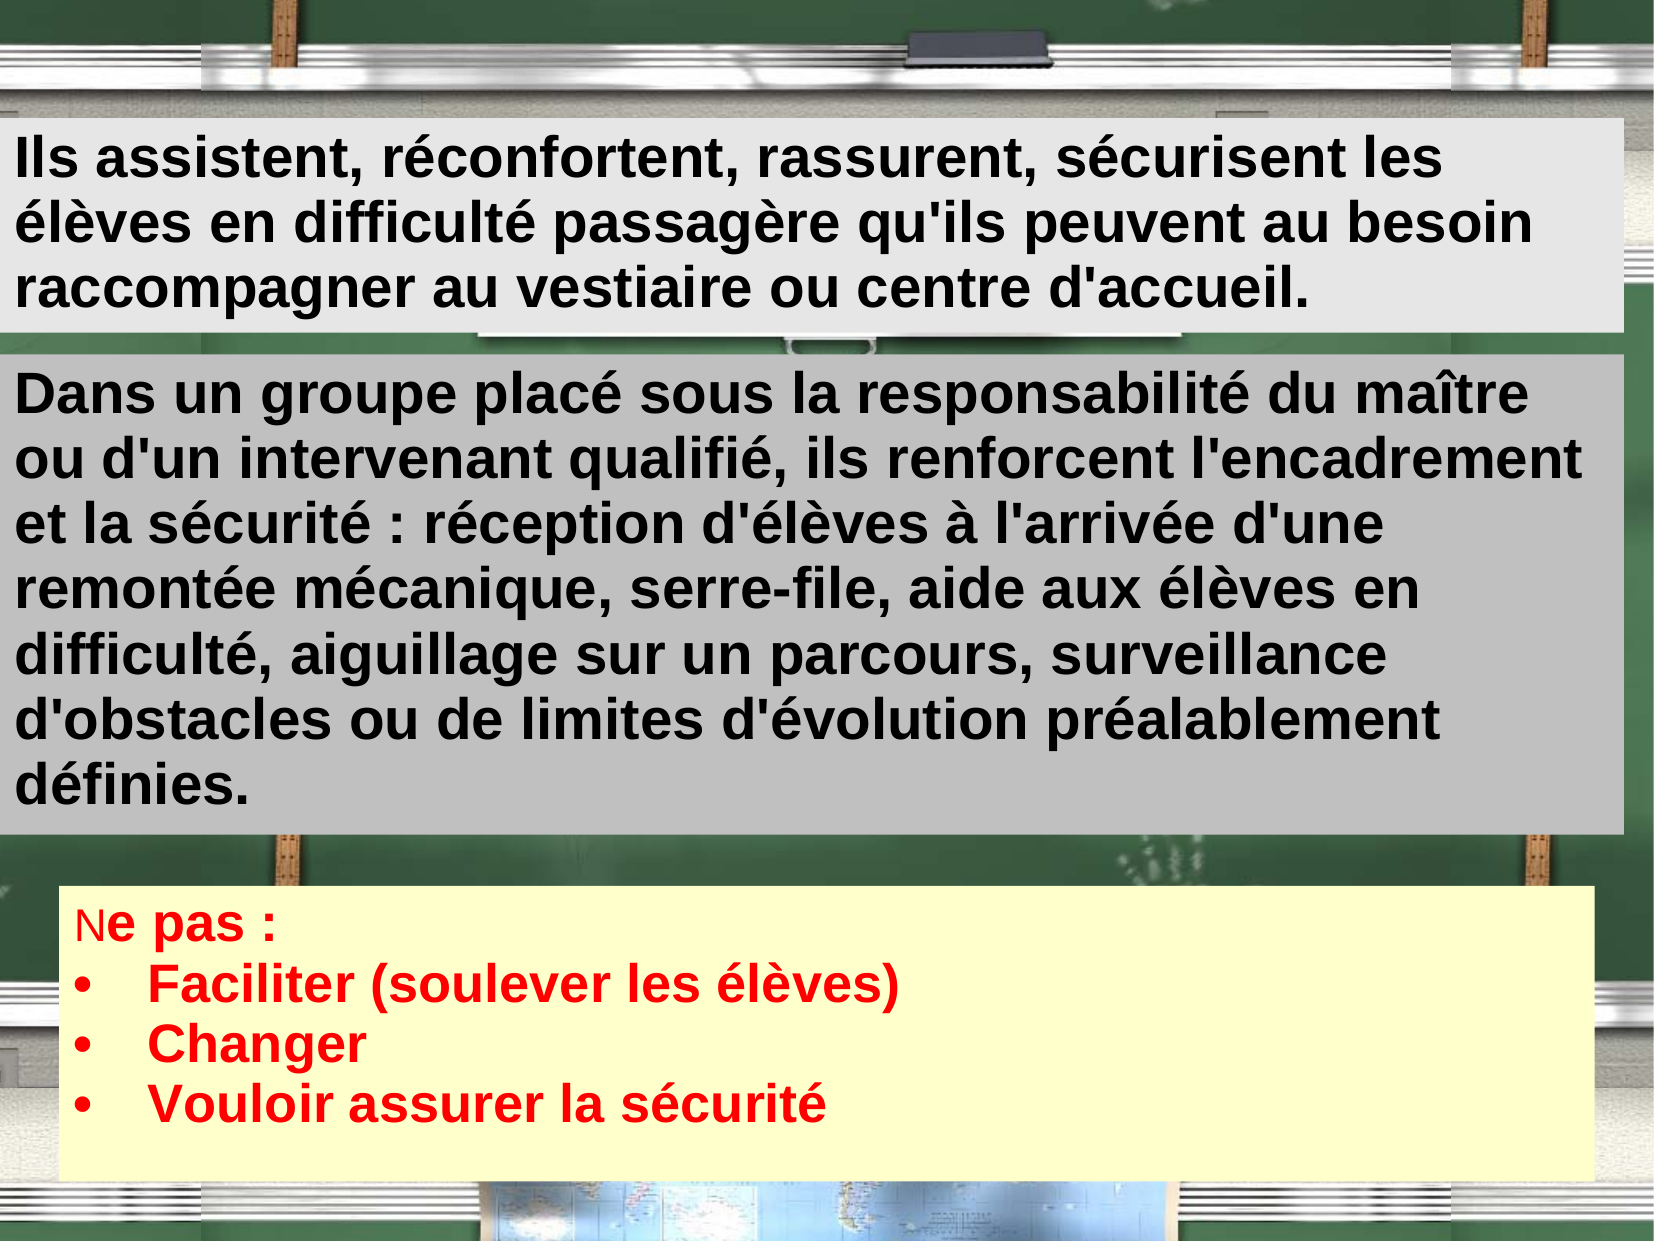

Ils assistent, réconfortent, rassurent, sécurisent les élèves en difficulté passagère qu'ils peuvent au besoin raccompagner au vestiaire ou centre d'accueil.
Dans un groupe placé sous la responsabilité du maître ou d'un intervenant qualifié, ils renforcent l'encadrement et la sécurité : réception d'élèves à l'arrivée d'une remontée mécanique, serre-file, aide aux élèves en difficulté, aiguillage sur un parcours, surveillance d'obstacles ou de limites d'évolution préalablement définies.
Ne pas :
•	Faciliter (soulever les élèves)‏
•	Changer
•	Vouloir assurer la sécurité